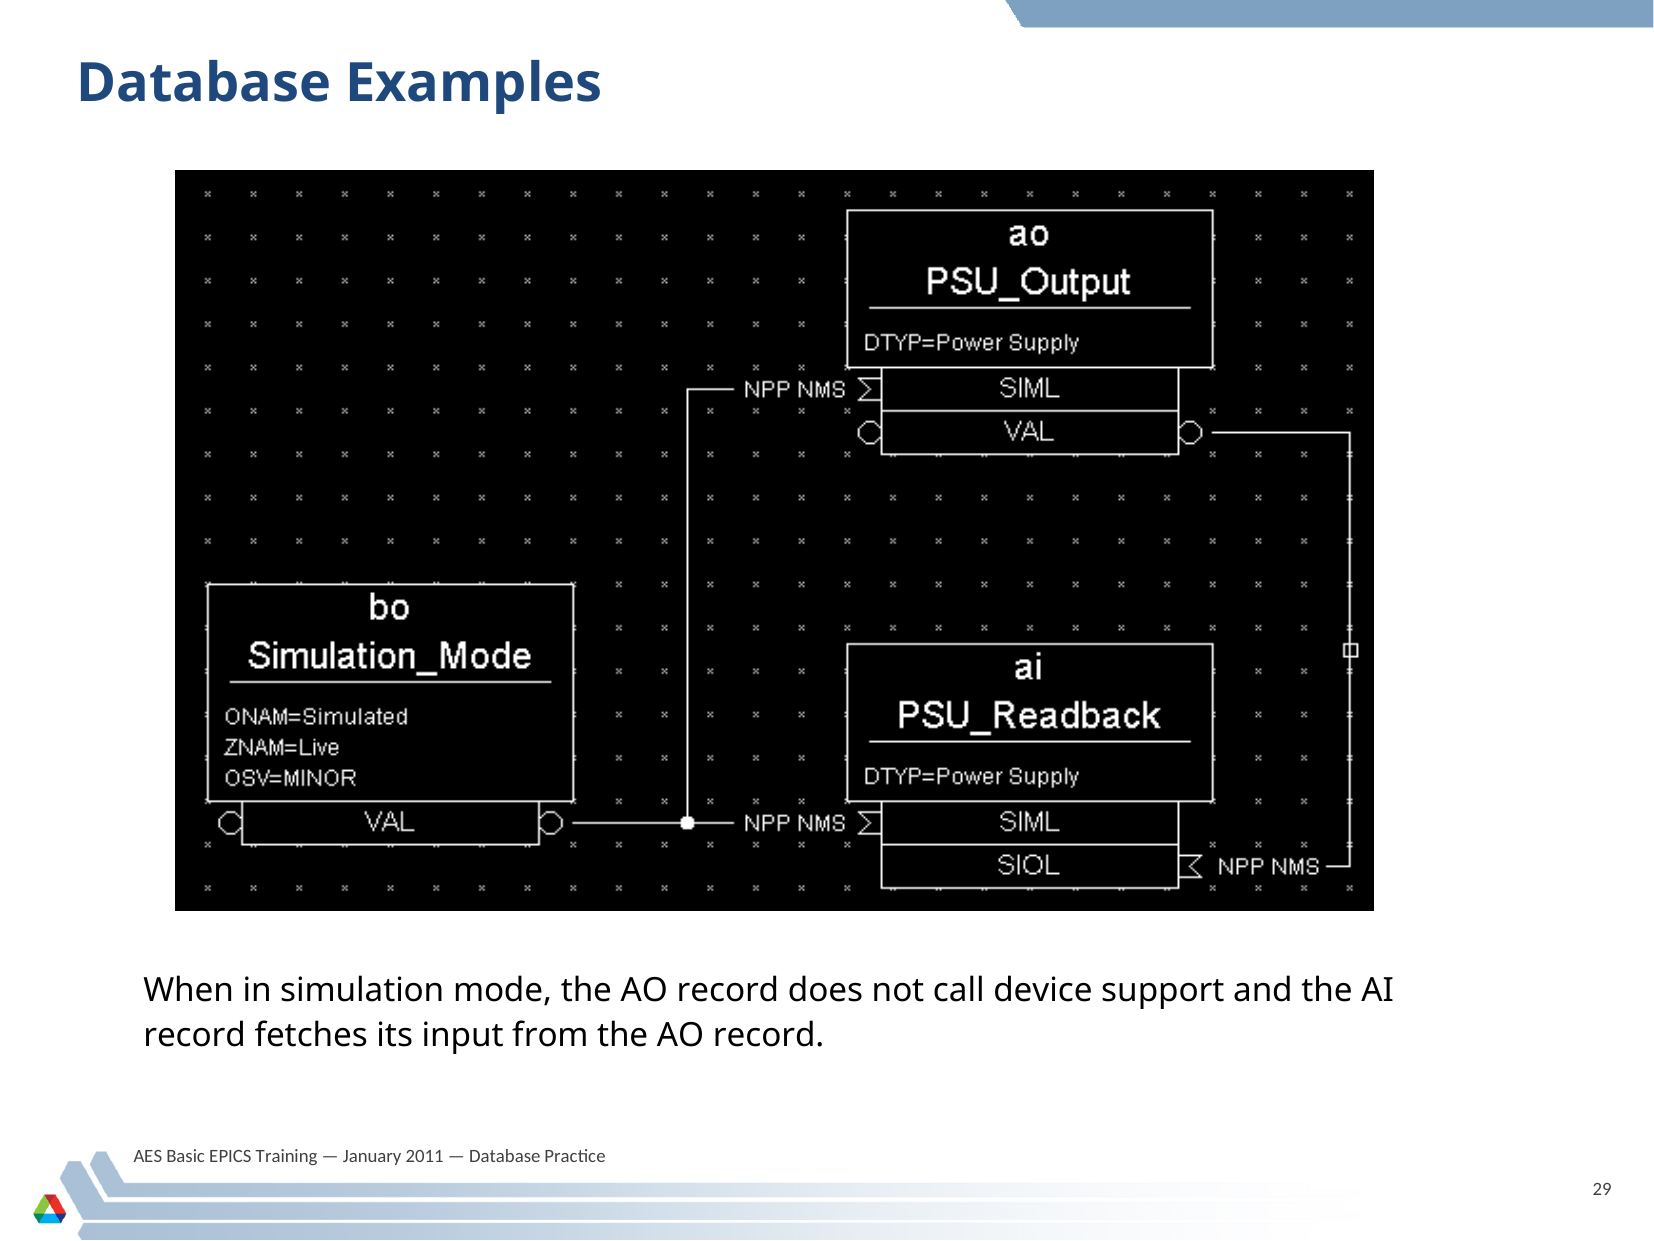

# Database Examples
When in simulation mode, the AO record does not call device support and the AI record fetches its input from the AO record.
AES Basic EPICS Training — January 2011 — Database Practice
29